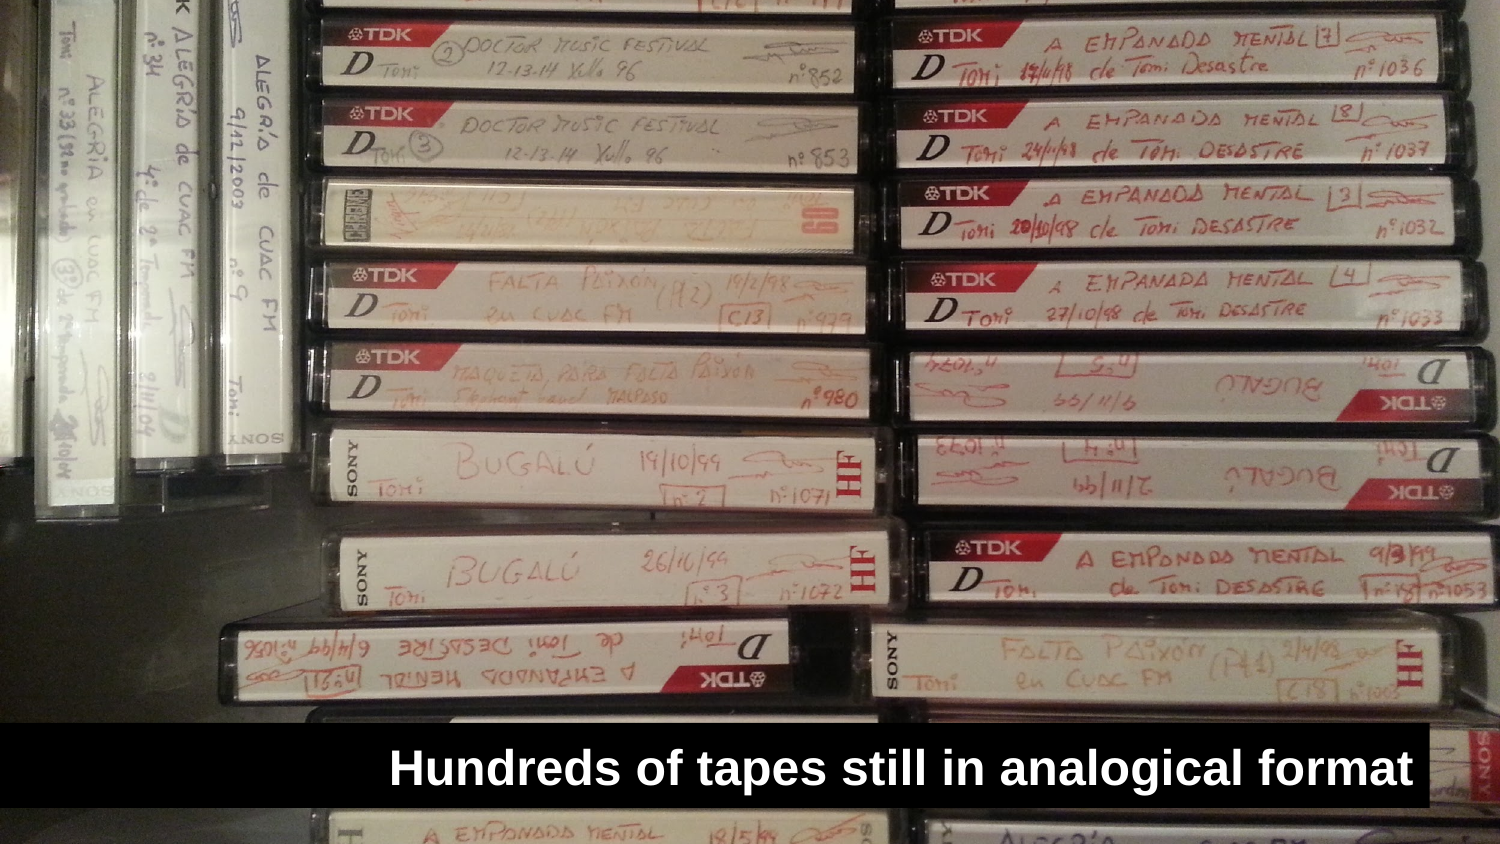

# Hundreds of tapes still in analogical format